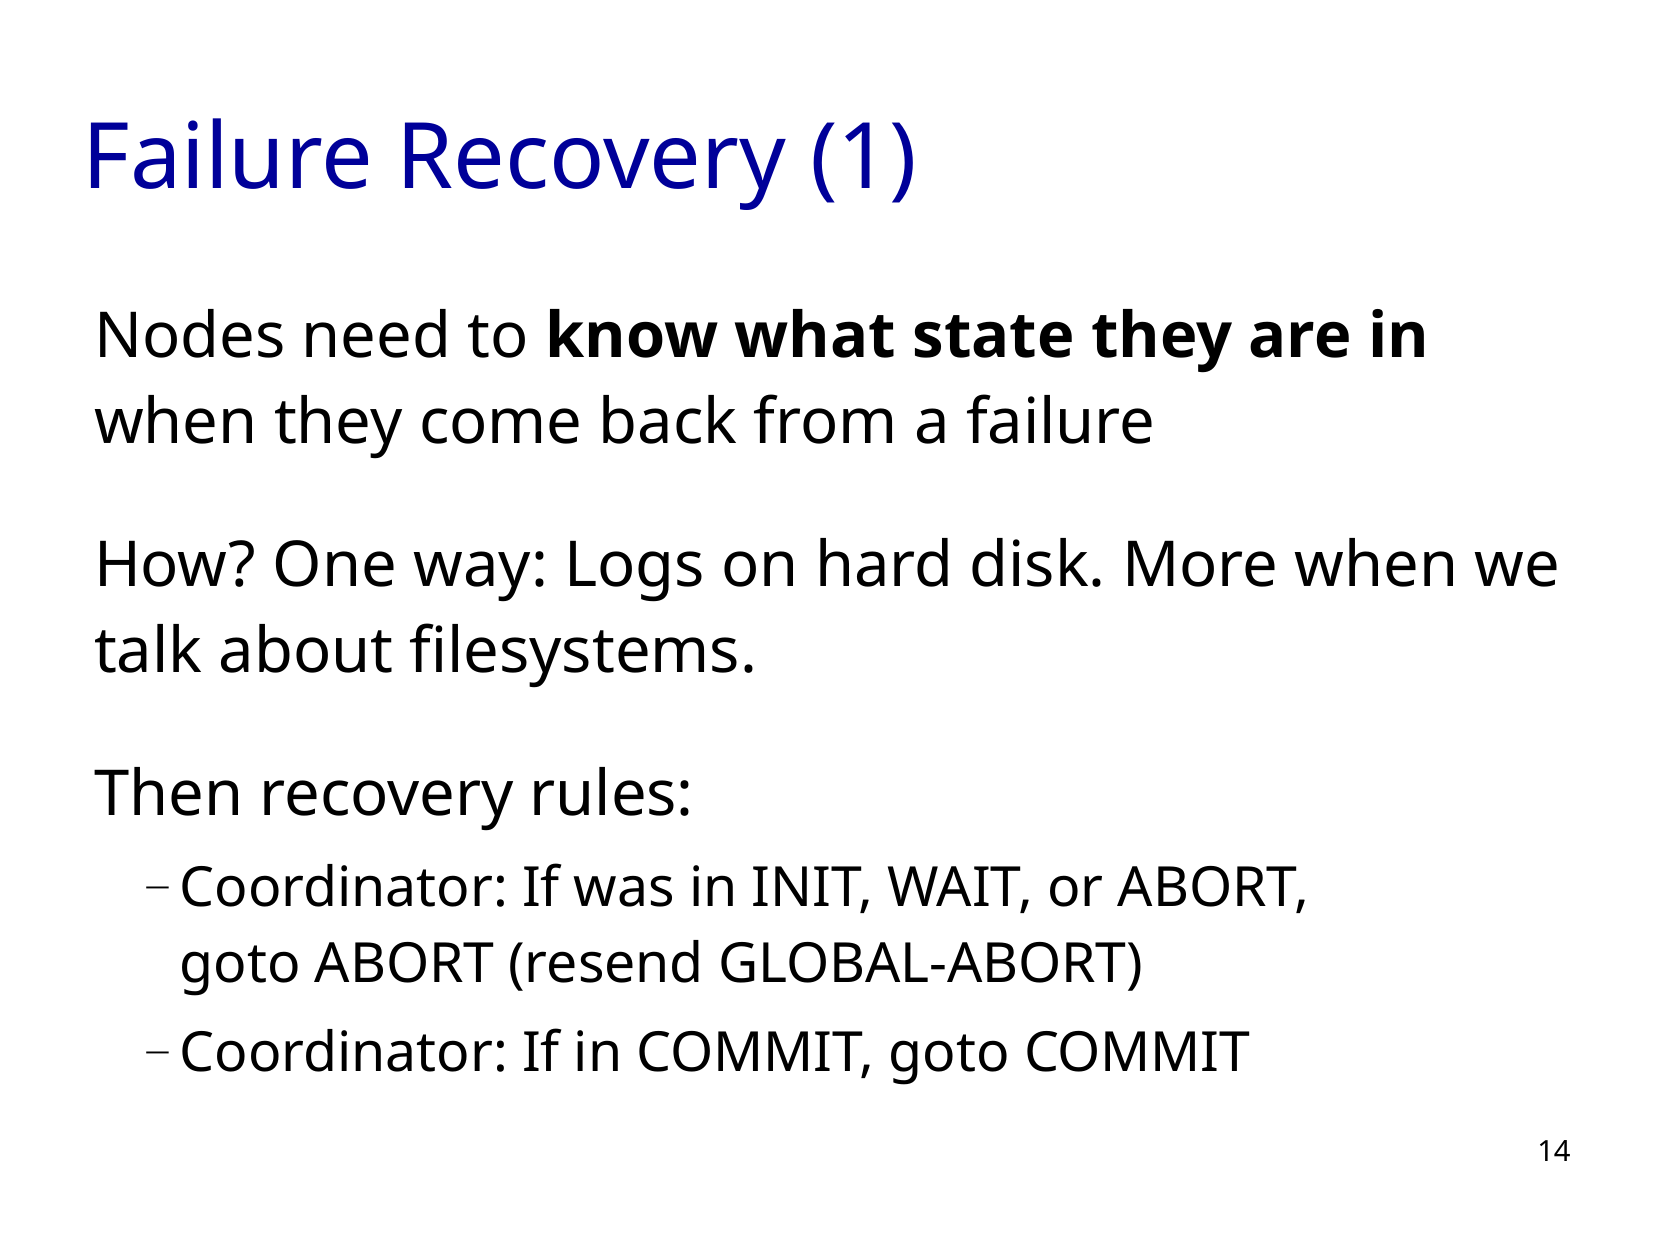

# Failure Recovery (1)
Nodes need to know what state they are in when they come back from a failure
How? One way: Logs on hard disk. More when we talk about filesystems.
Then recovery rules:
Coordinator: If was in INIT, WAIT, or ABORT,
goto ABORT (resend GLOBAL-ABORT)
Coordinator: If in COMMIT, goto COMMIT
14